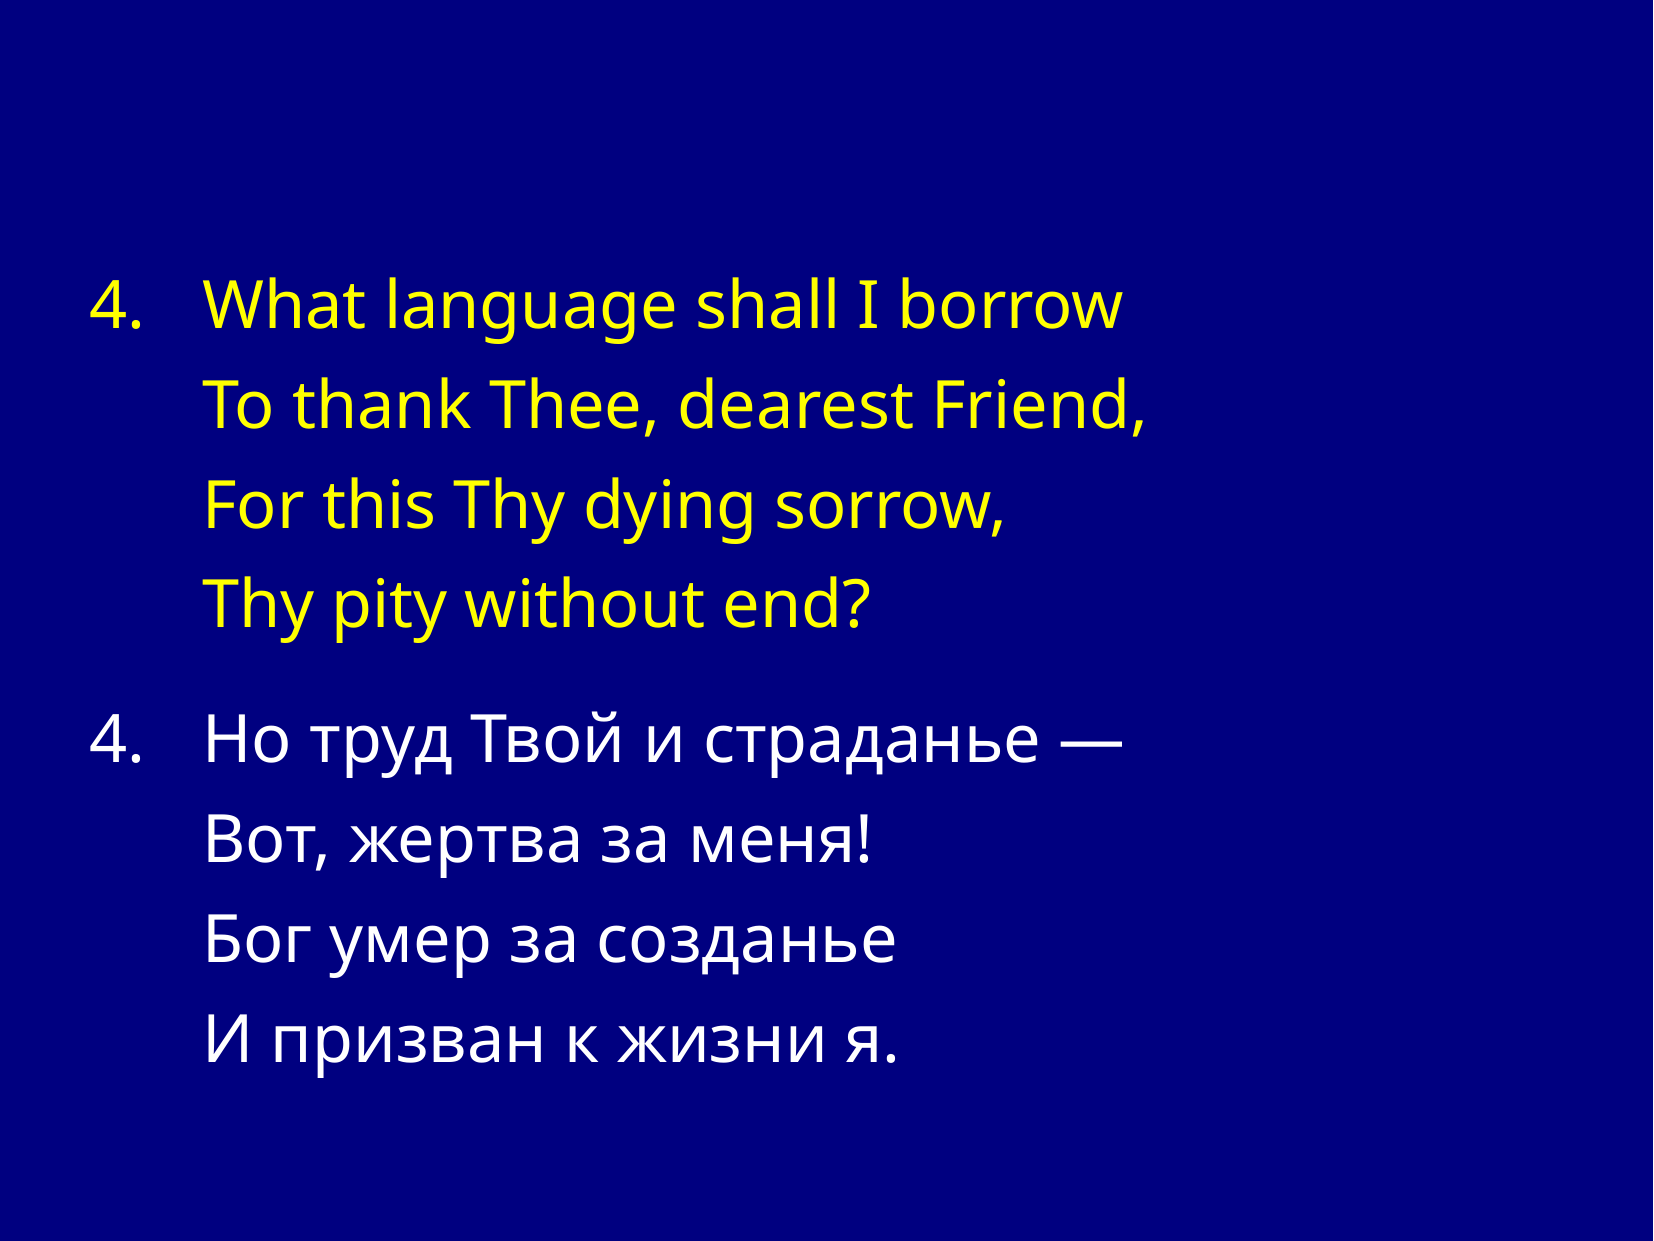

4.	What language shall I borrow
	To thank Thee, dearest Friend,
	For this Thy dying sorrow,
	Thy pity without end?
4.	Но труд Твой и страданье —
	Вот, жертва за меня!
	Бог умер за созданье
	И призван к жизни я.